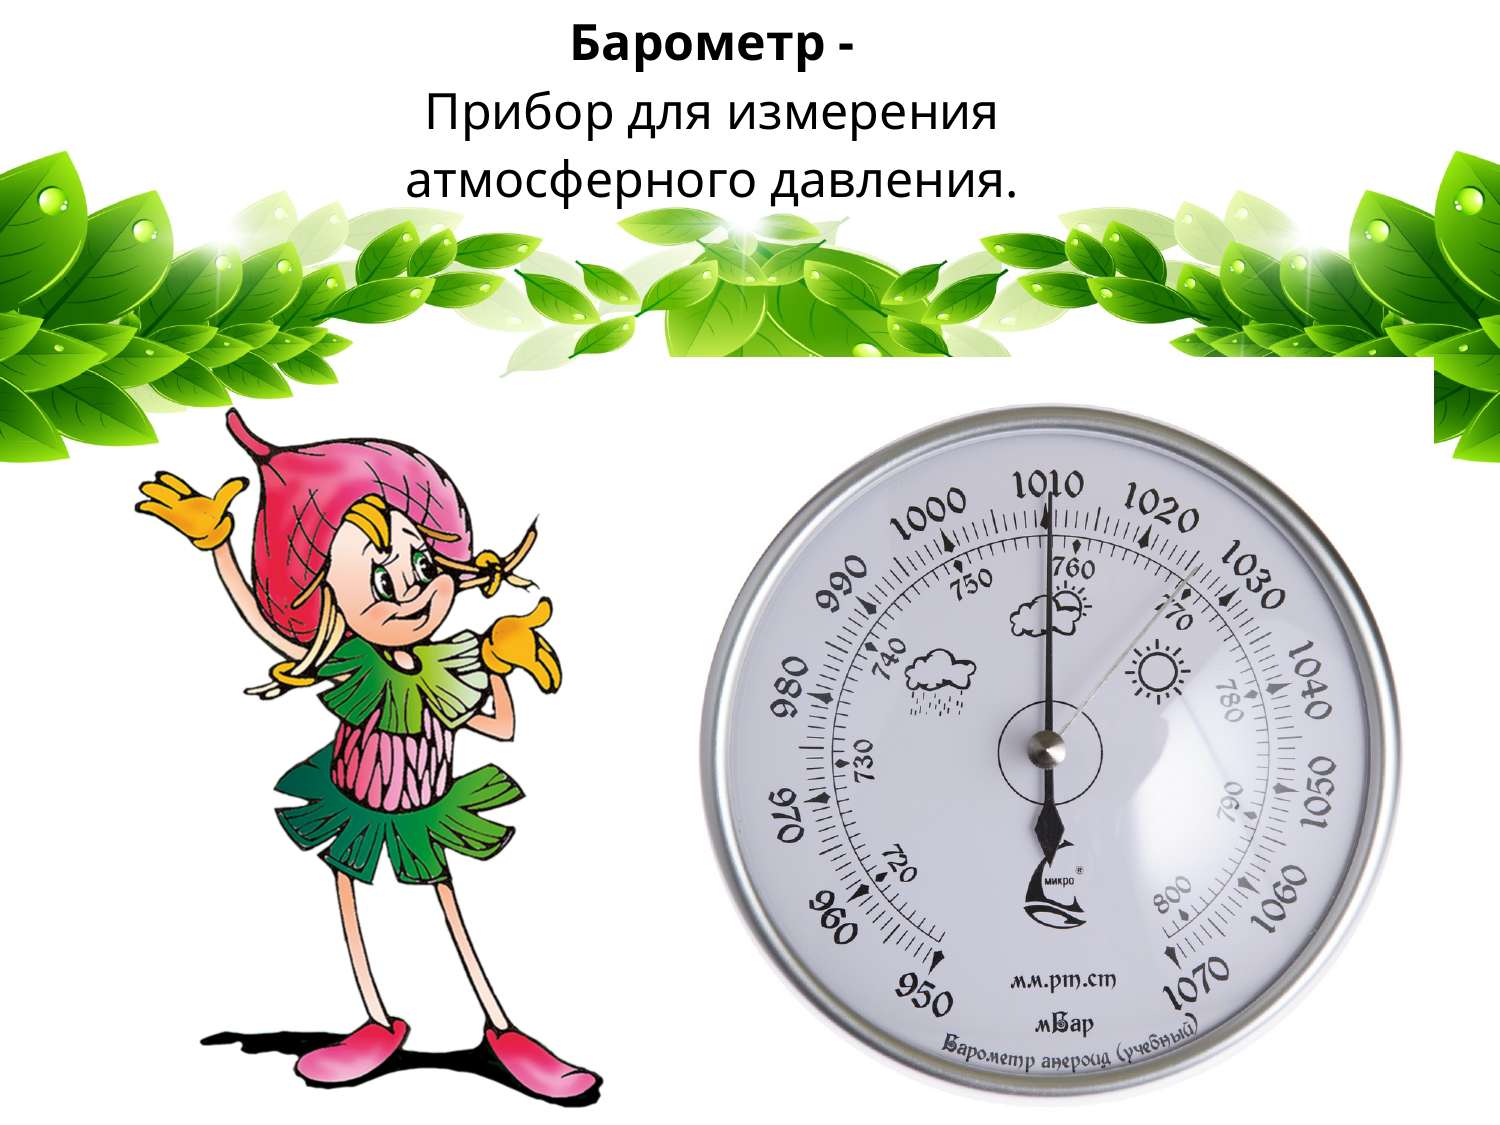

Барометр -
Прибор для измерения атмосферного давления.